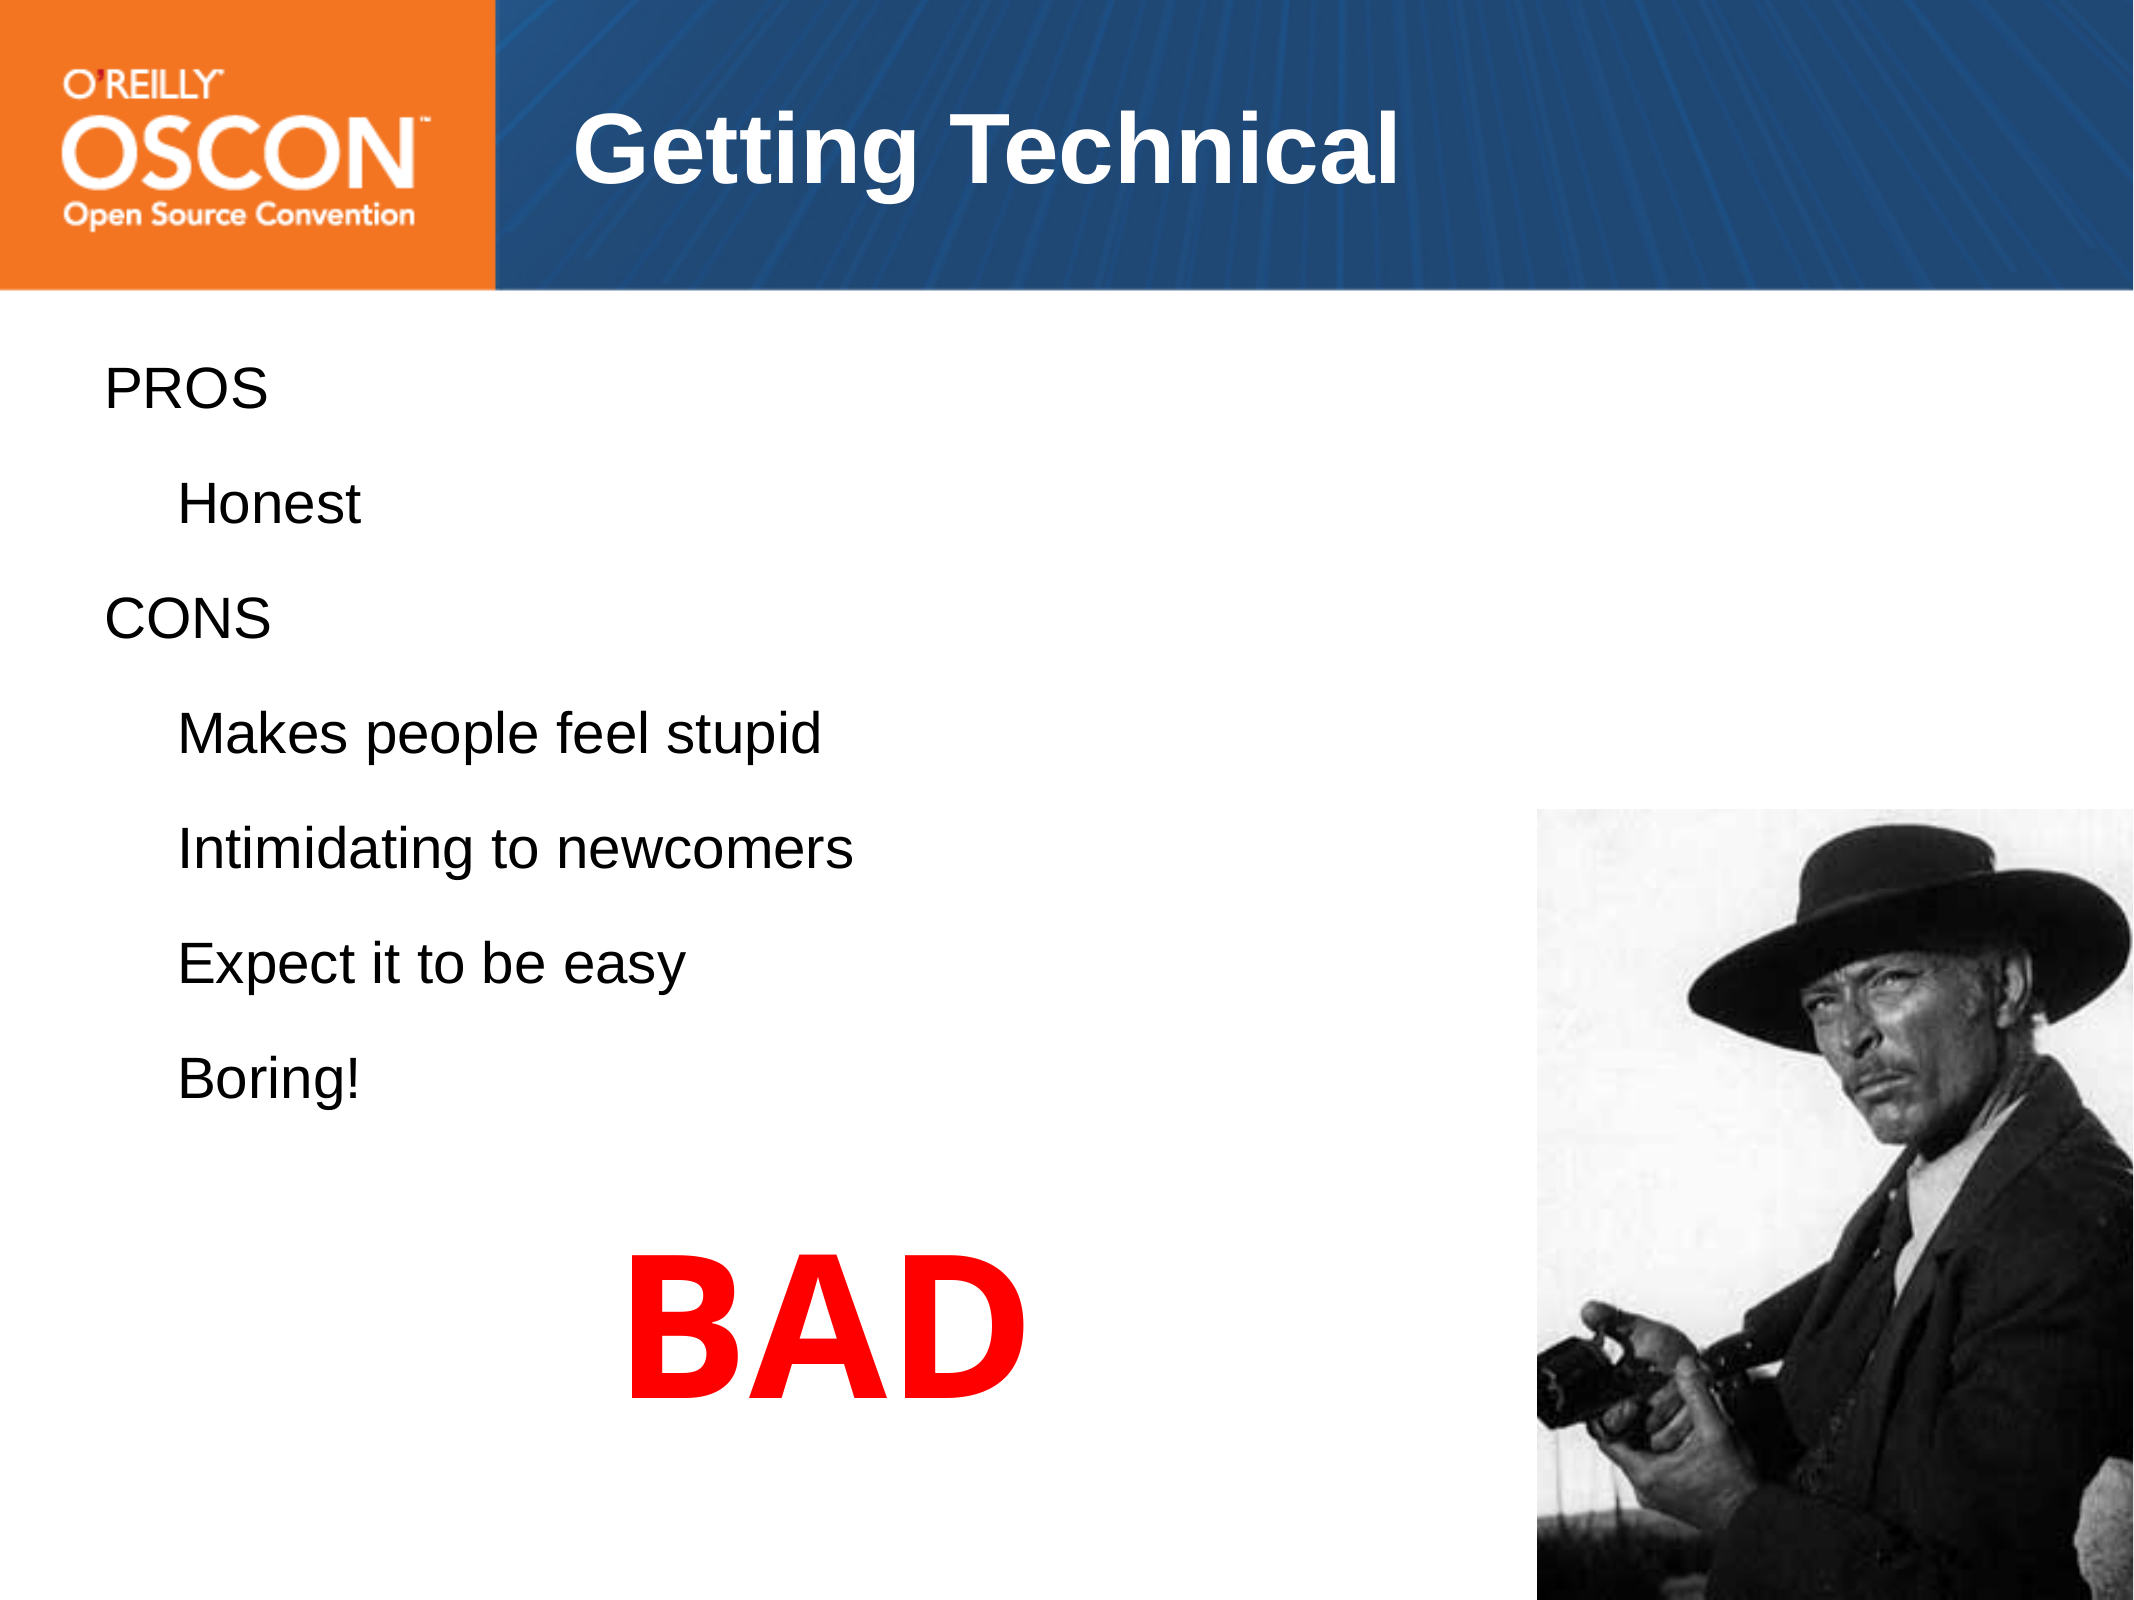

# Getting Technical
PROS
Honest
CONS
Makes people feel stupid
Intimidating to newcomers
Expect it to be easy
Boring!
BAD